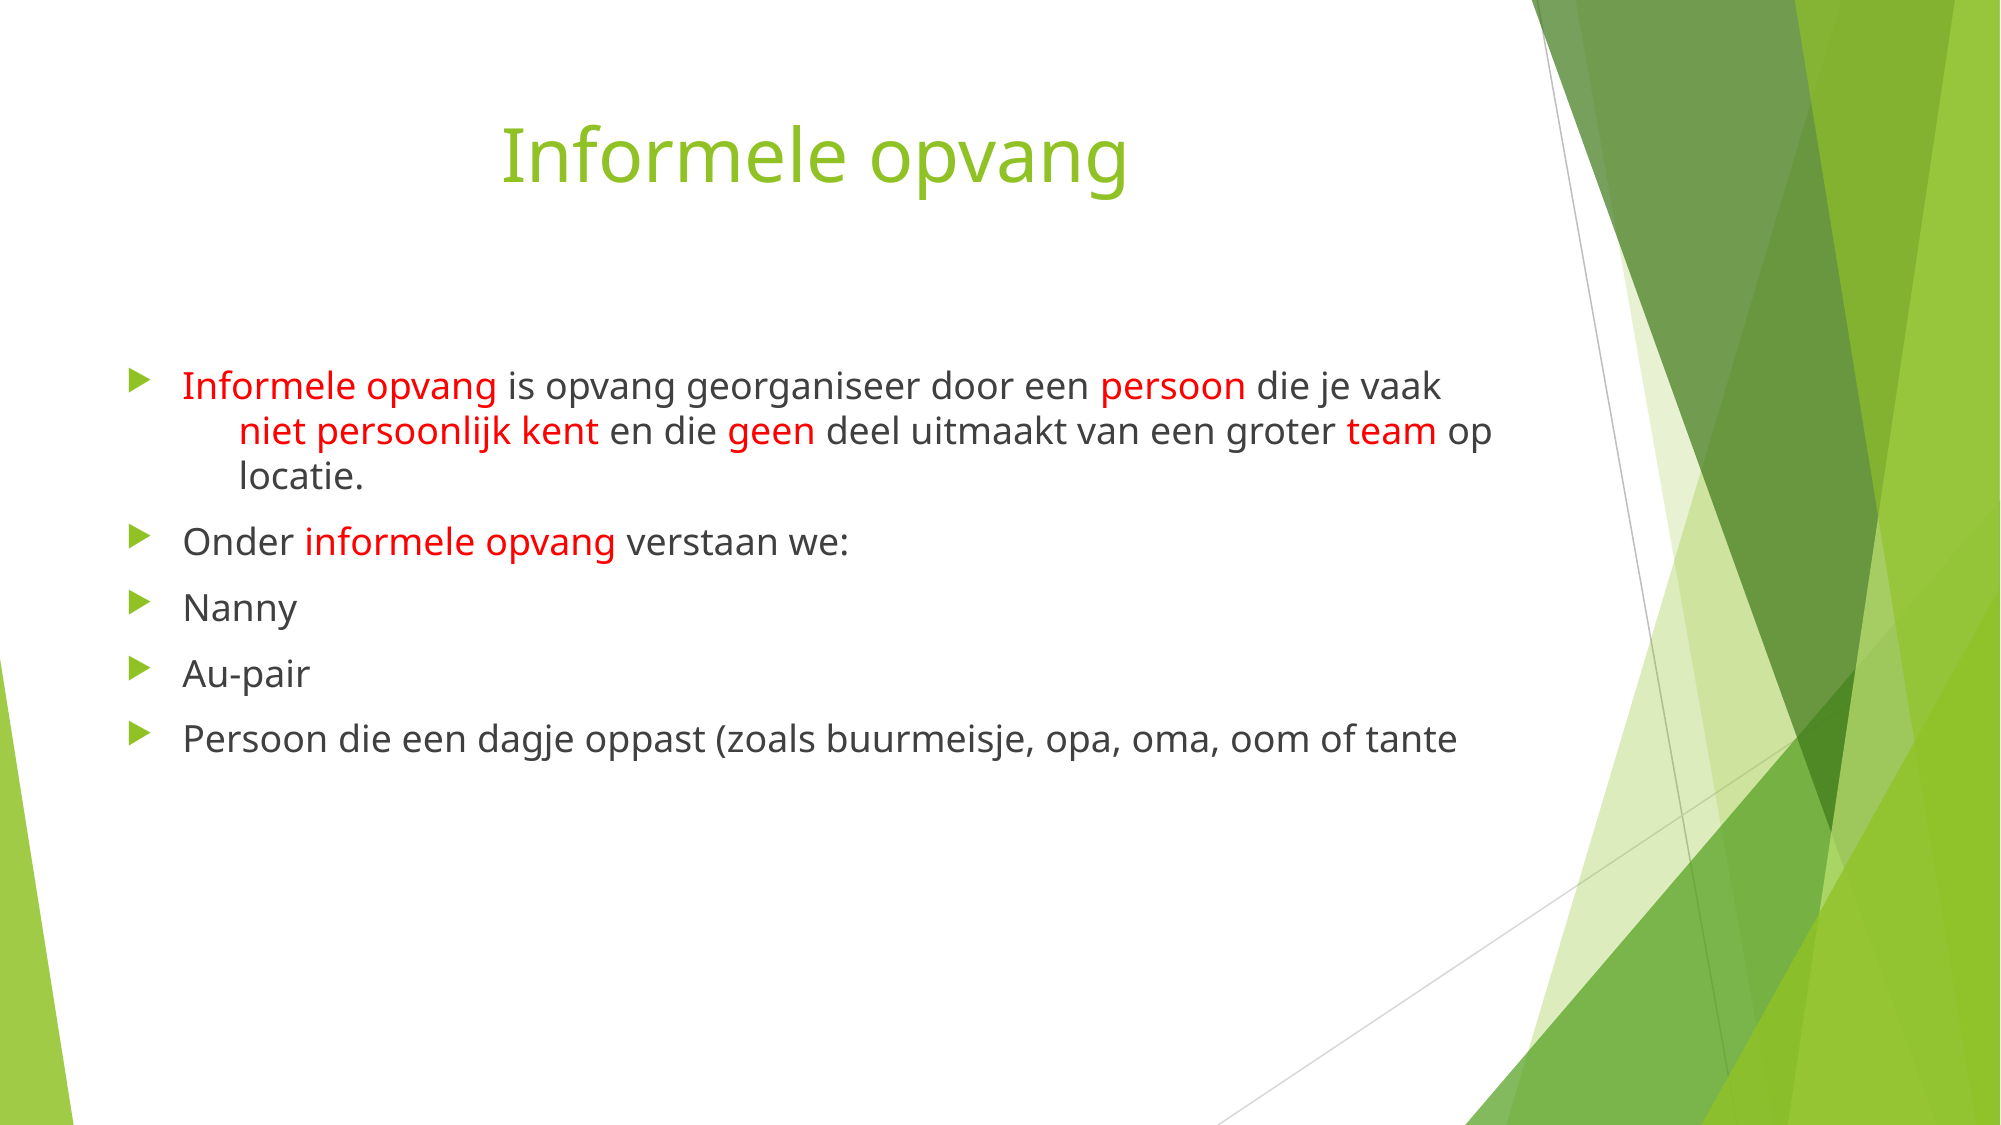

# Informele opvang
Informele opvang is opvang georganiseer door een persoon die je vaak niet persoonlijk kent en die geen deel uitmaakt van een groter team op locatie.
Onder informele opvang verstaan we:
Nanny
Au-pair
Persoon die een dagje oppast (zoals buurmeisje, opa, oma, oom of tante